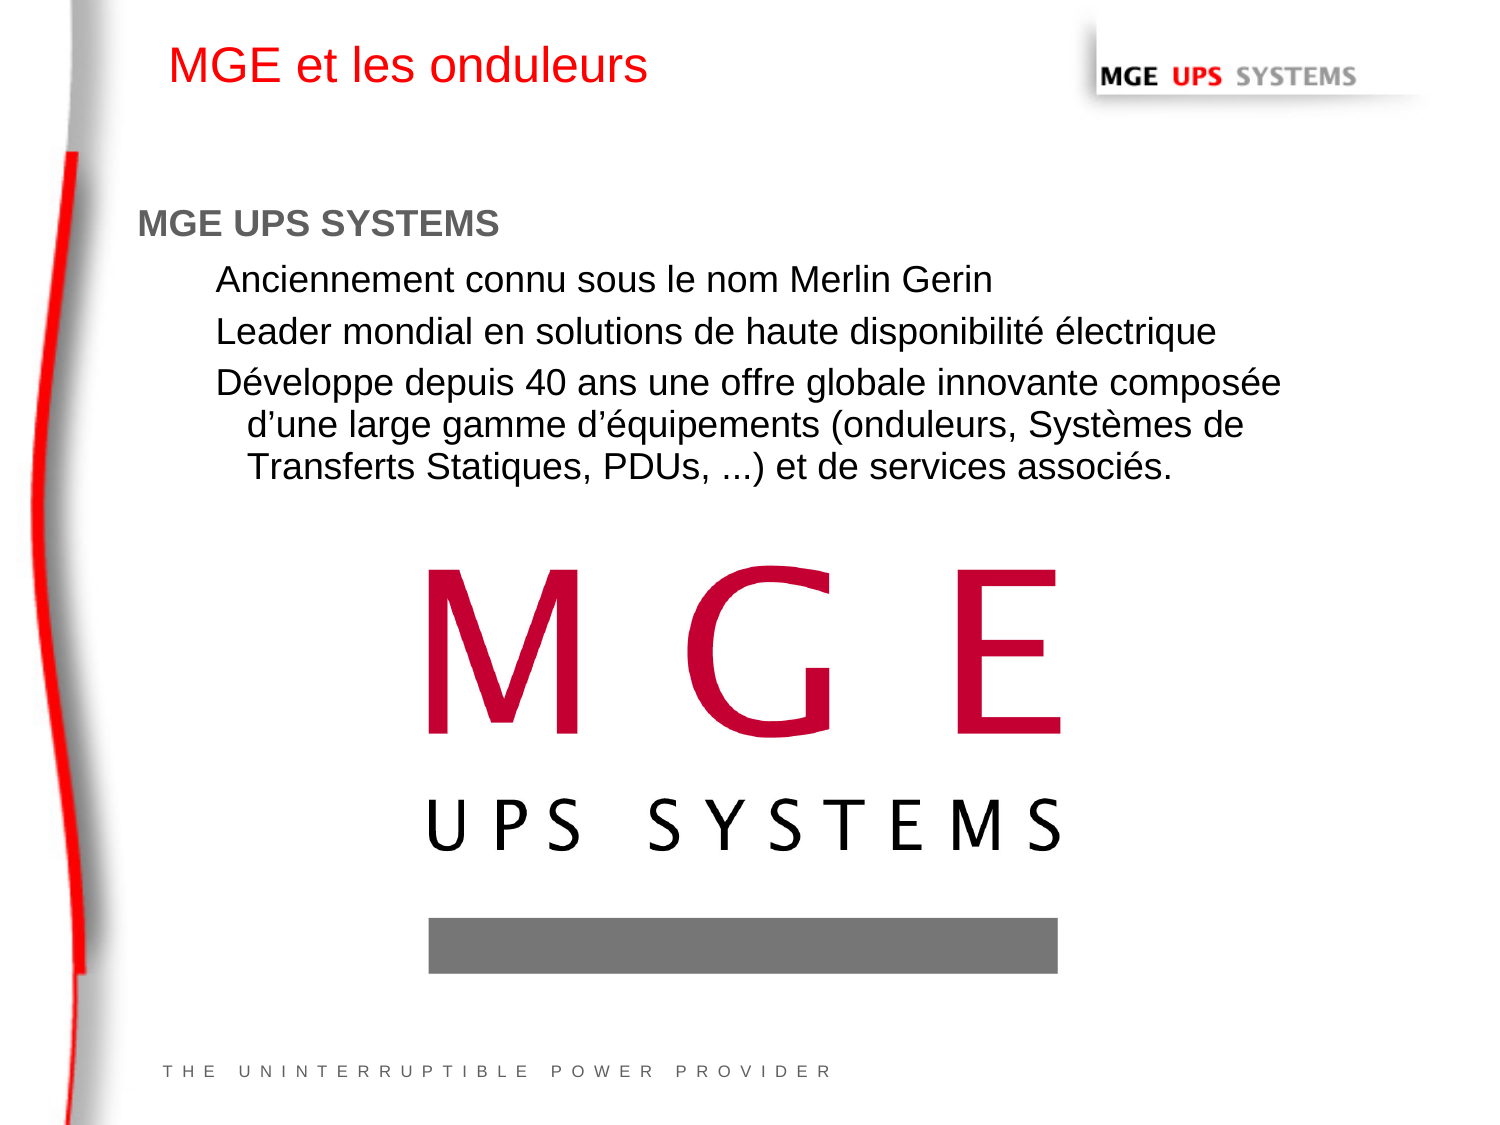

# MGE et les onduleurs
MGE UPS SYSTEMS
Anciennement connu sous le nom Merlin Gerin
Leader mondial en solutions de haute disponibilité électrique
Développe depuis 40 ans une offre globale innovante composée d’une large gamme d’équipements (onduleurs, Systèmes de Transferts Statiques, PDUs, ...) et de services associés.